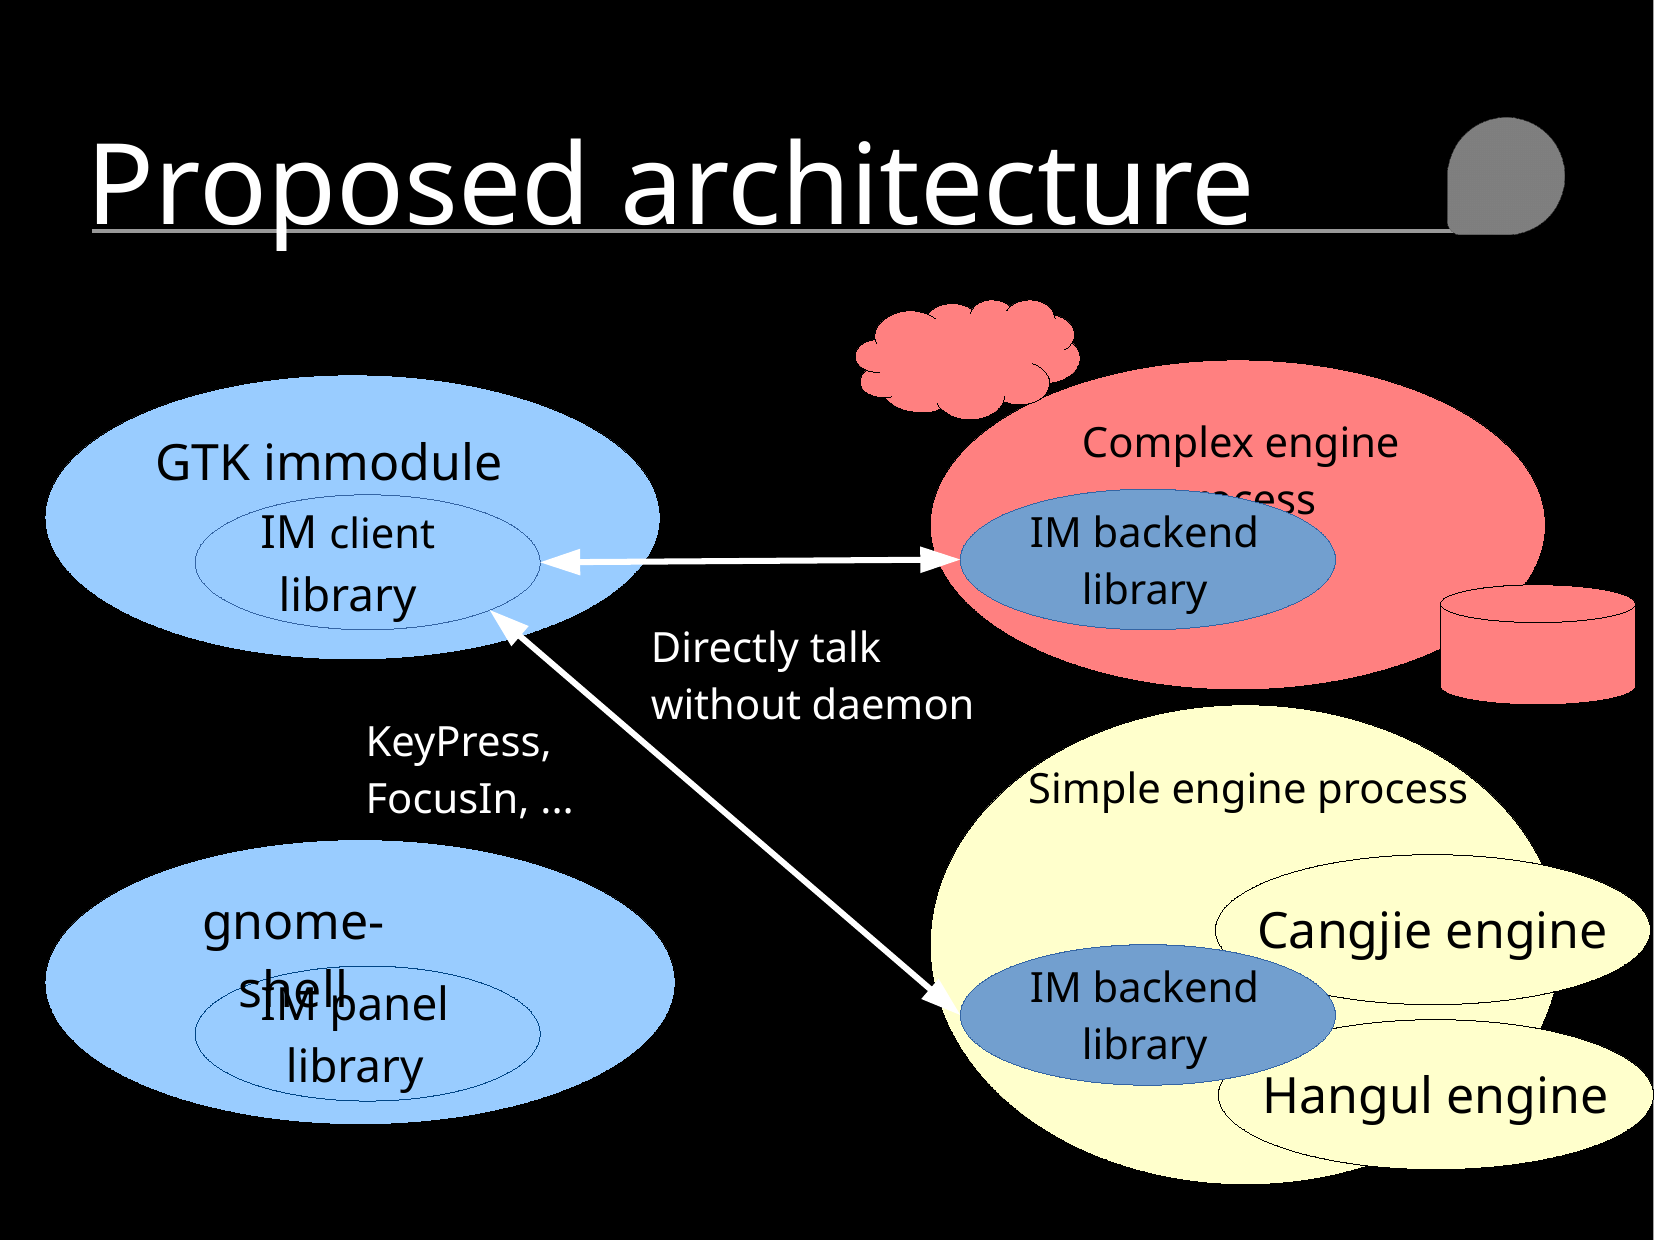

# Proposed architecture
Kana Kanji engine
Complex engine process
GTK immodule
IM backend
library
IM client
library
Directly talk
without daemon
KeyPress, FocusIn, ...
Simple engine process
Kana Kanji engine
Cangjie engine
gnome-shell
IM backend
library
IM panel
library
IM server library
Hangul engine